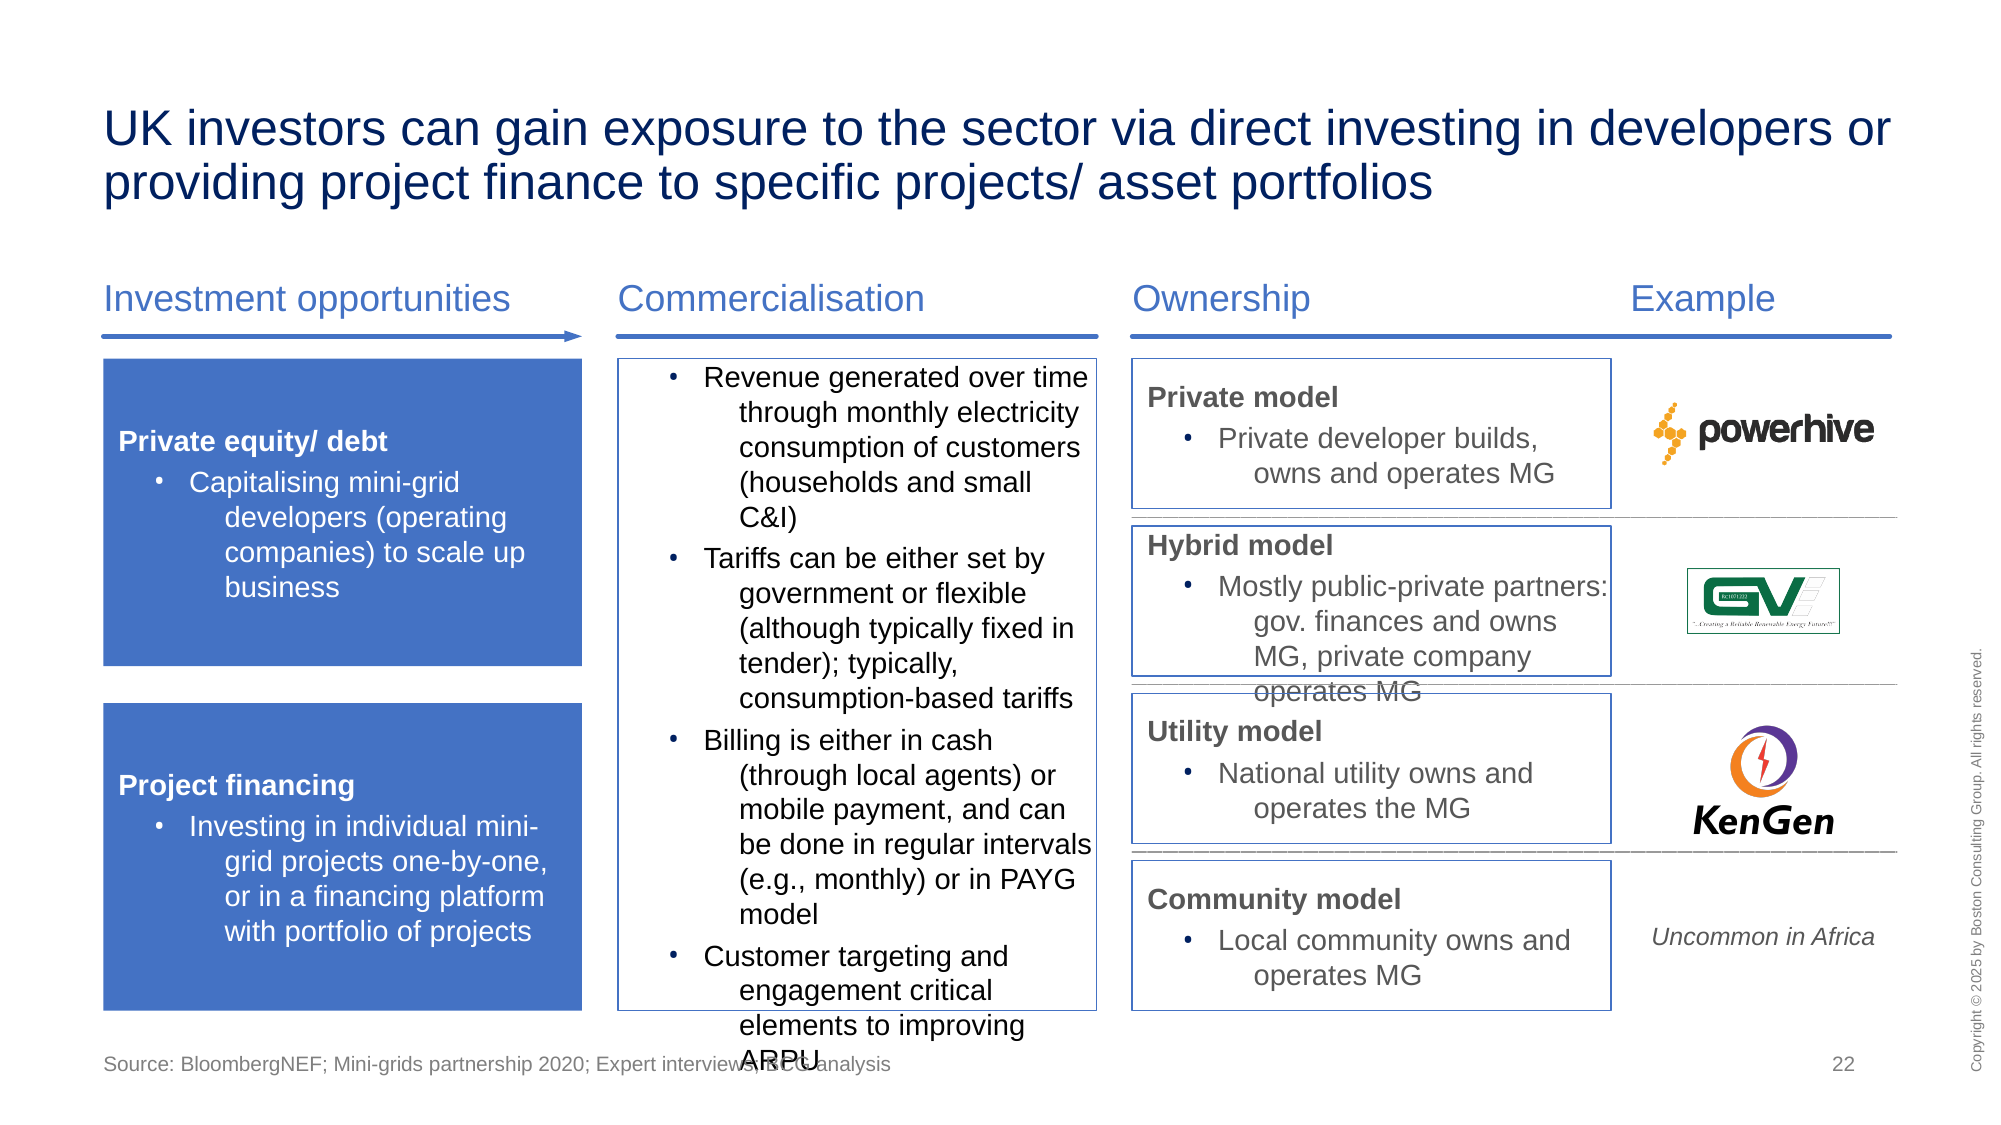

# UK investors can gain exposure to the sector via direct investing in developers or providing project finance to specific projects/ asset portfolios
Investment opportunities
Commercialisation
Ownership
Example
Private equity/ debt
Capitalising mini-grid developers (operating companies) to scale up business
Revenue generated over time through monthly electricity consumption of customers (households and small C&I)
Tariffs can be either set by government or flexible (although typically fixed in tender); typically, consumption-based tariffs
Billing is either in cash (through local agents) or mobile payment, and can be done in regular intervals (e.g., monthly) or in PAYG model
Customer targeting and engagement critical elements to improving ARPU
Private model
Private developer builds, owns and operates MG
Hybrid model
Mostly public-private partners: gov. finances and owns MG, private company operates MG
Utility model
National utility owns and operates the MG
Project financing
Investing in individual mini-grid projects one-by-one, or in a financing platform with portfolio of projects
Community model
Local community owns and operates MG
Uncommon in Africa
Source: BloombergNEF; Mini-grids partnership 2020; Expert interviews; BCG analysis